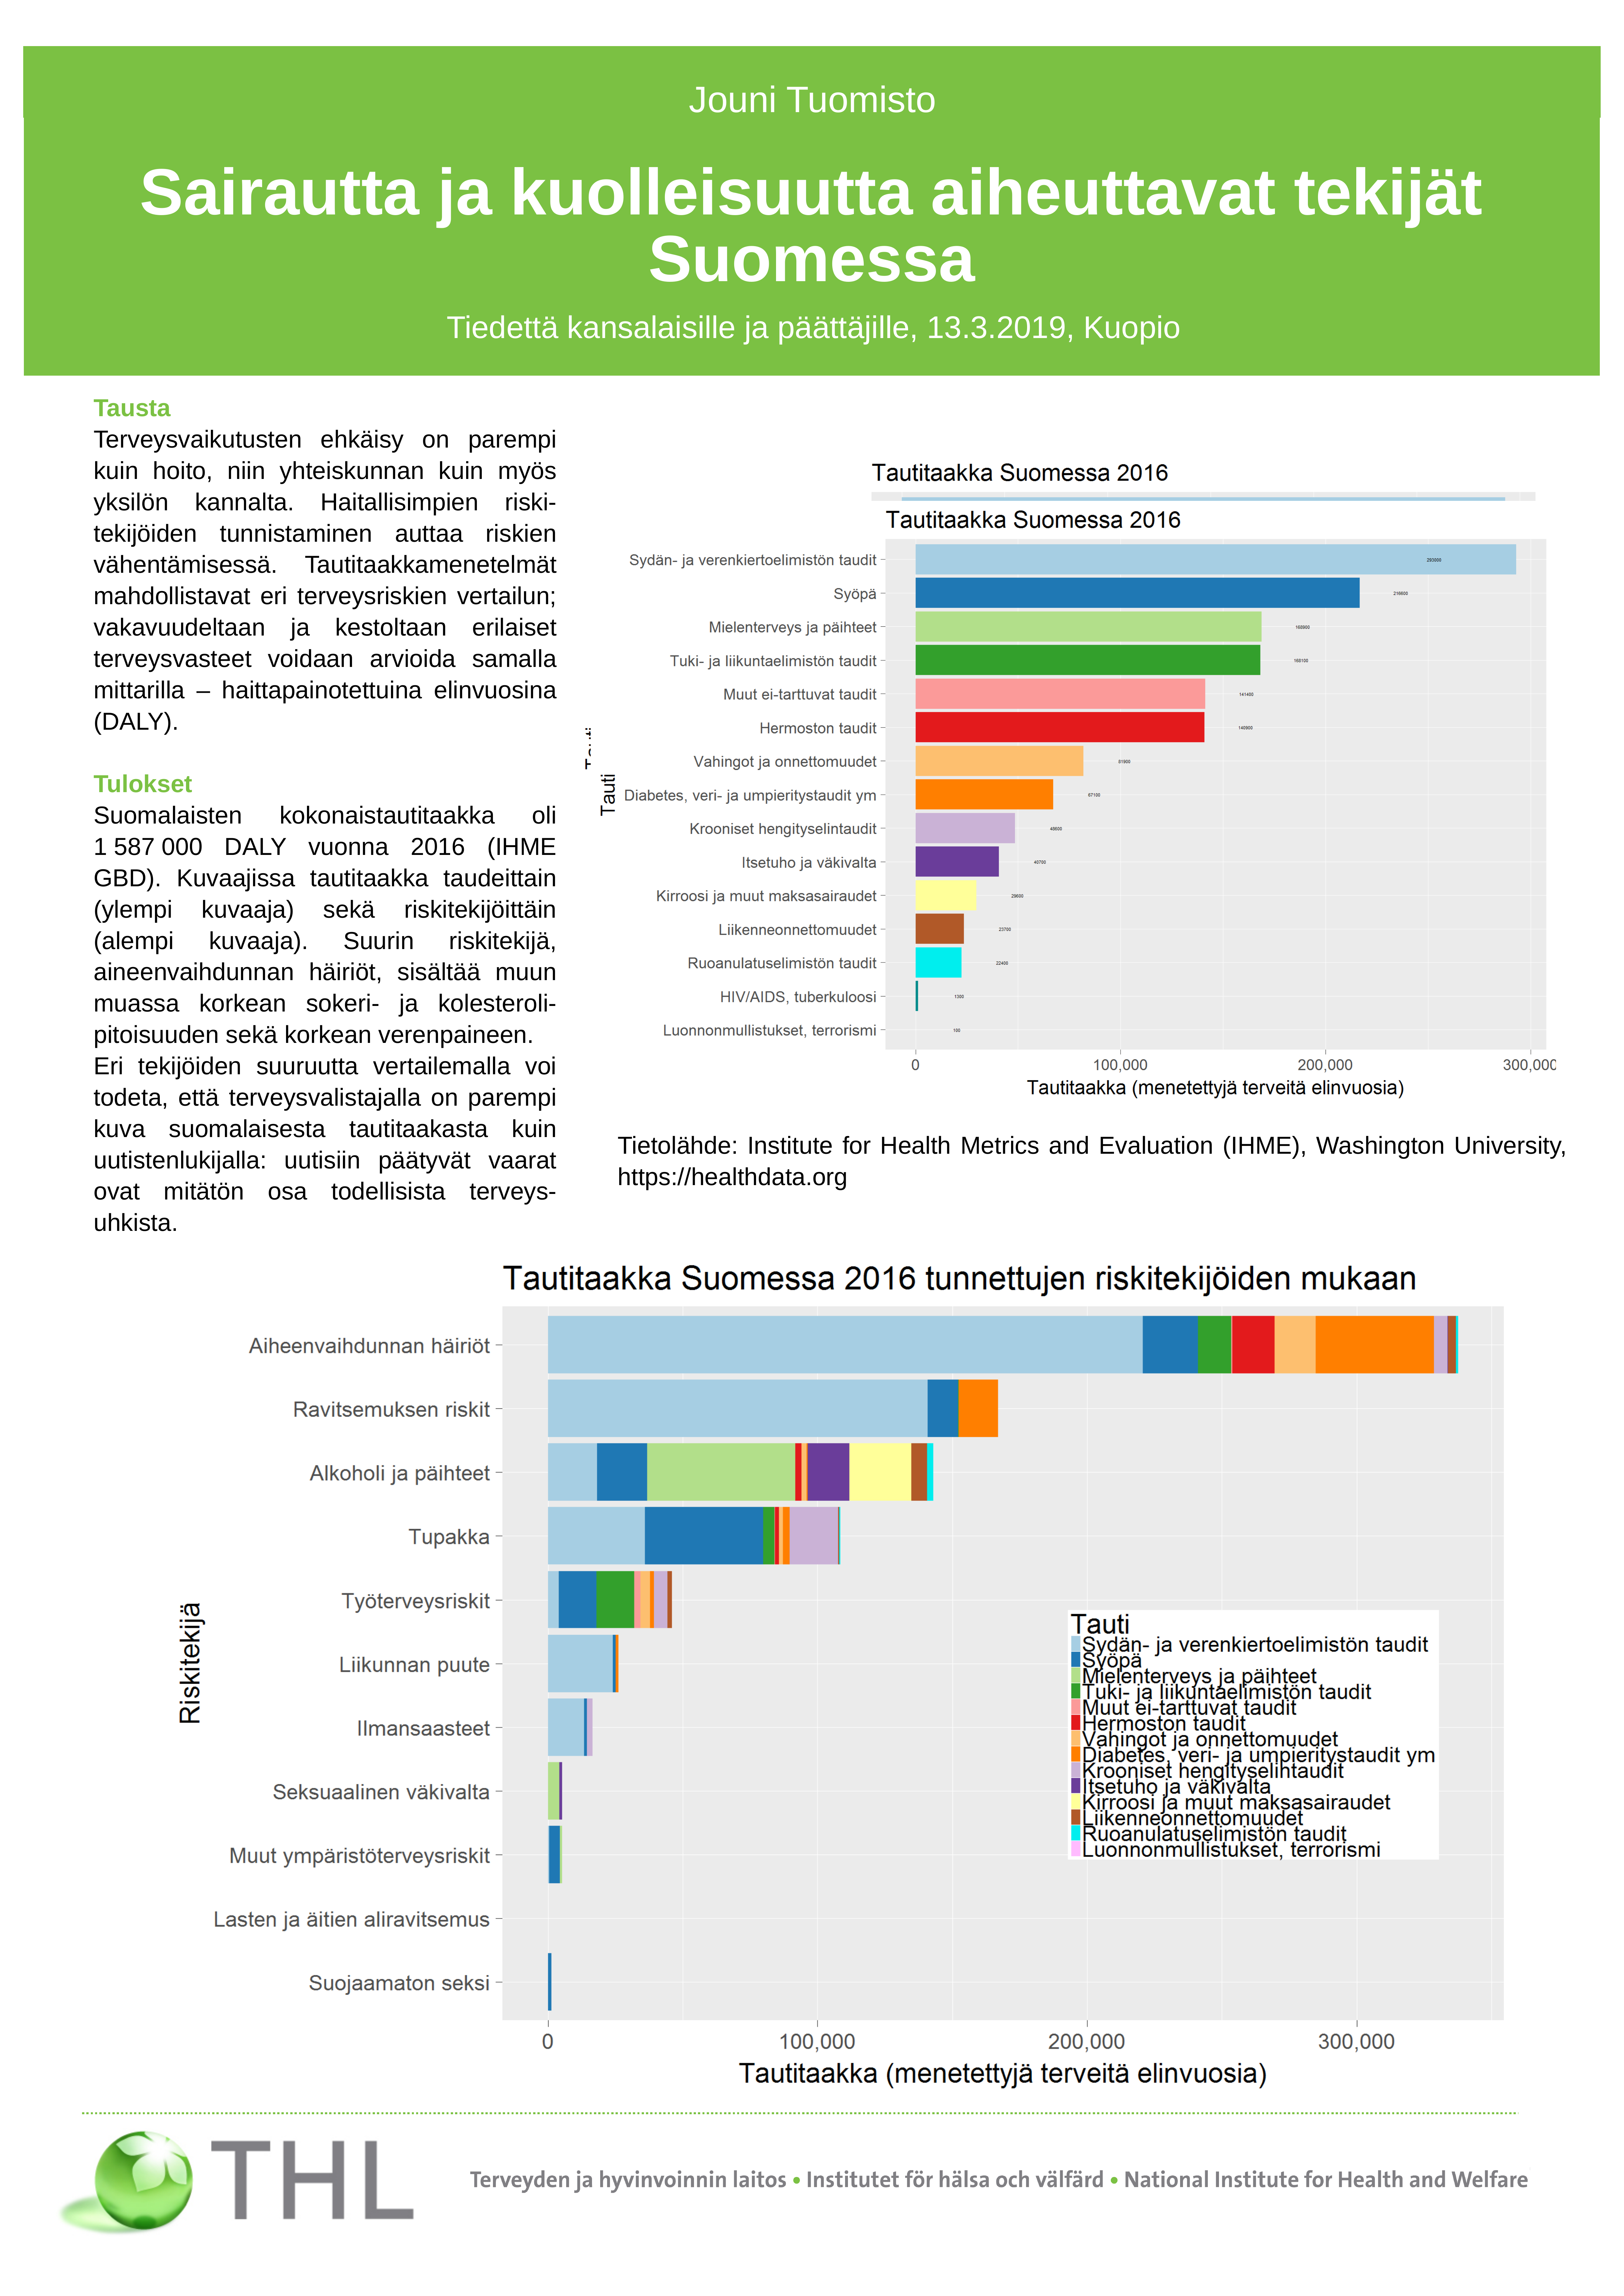

Jouni Tuomisto
# Sairautta ja kuolleisuutta aiheuttavat tekijät Suomessa
Tiedettä kansalaisille ja päättäjille, 13.3.2019, Kuopio
Tausta
Terveysvaikutusten ehkäisy on parempi kuin hoito, niin yhteiskunnan kuin myös yksilön kannalta. Haitallisimpien riski-tekijöiden tunnistaminen auttaa riskien vähentämisessä. Tautitaakkamenetelmät mahdollistavat eri terveysriskien vertailun; vakavuudeltaan ja kestoltaan erilaiset terveysvasteet voidaan arvioida samalla mittarilla – haittapainotettuina elinvuosina (DALY).
Tulokset
Suomalaisten kokonaistautitaakka oli 1 587 000 DALY vuonna 2016 (IHME GBD). Kuvaajissa tautitaakka taudeittain (ylempi kuvaaja) sekä riskitekijöittäin (alempi kuvaaja). Suurin riskitekijä, aineenvaihdunnan häiriöt, sisältää muun muassa korkean sokeri- ja kolesteroli-pitoisuuden sekä korkean verenpaineen.
Eri tekijöiden suuruutta vertailemalla voi todeta, että terveysvalistajalla on parempi kuva suomalaisesta tautitaakasta kuin uutistenlukijalla: uutisiin päätyvät vaarat ovat mitätön osa todellisista terveys-uhkista.
Tietolähde: Institute for Health Metrics and Evaluation (IHME), Washington University, https://healthdata.org